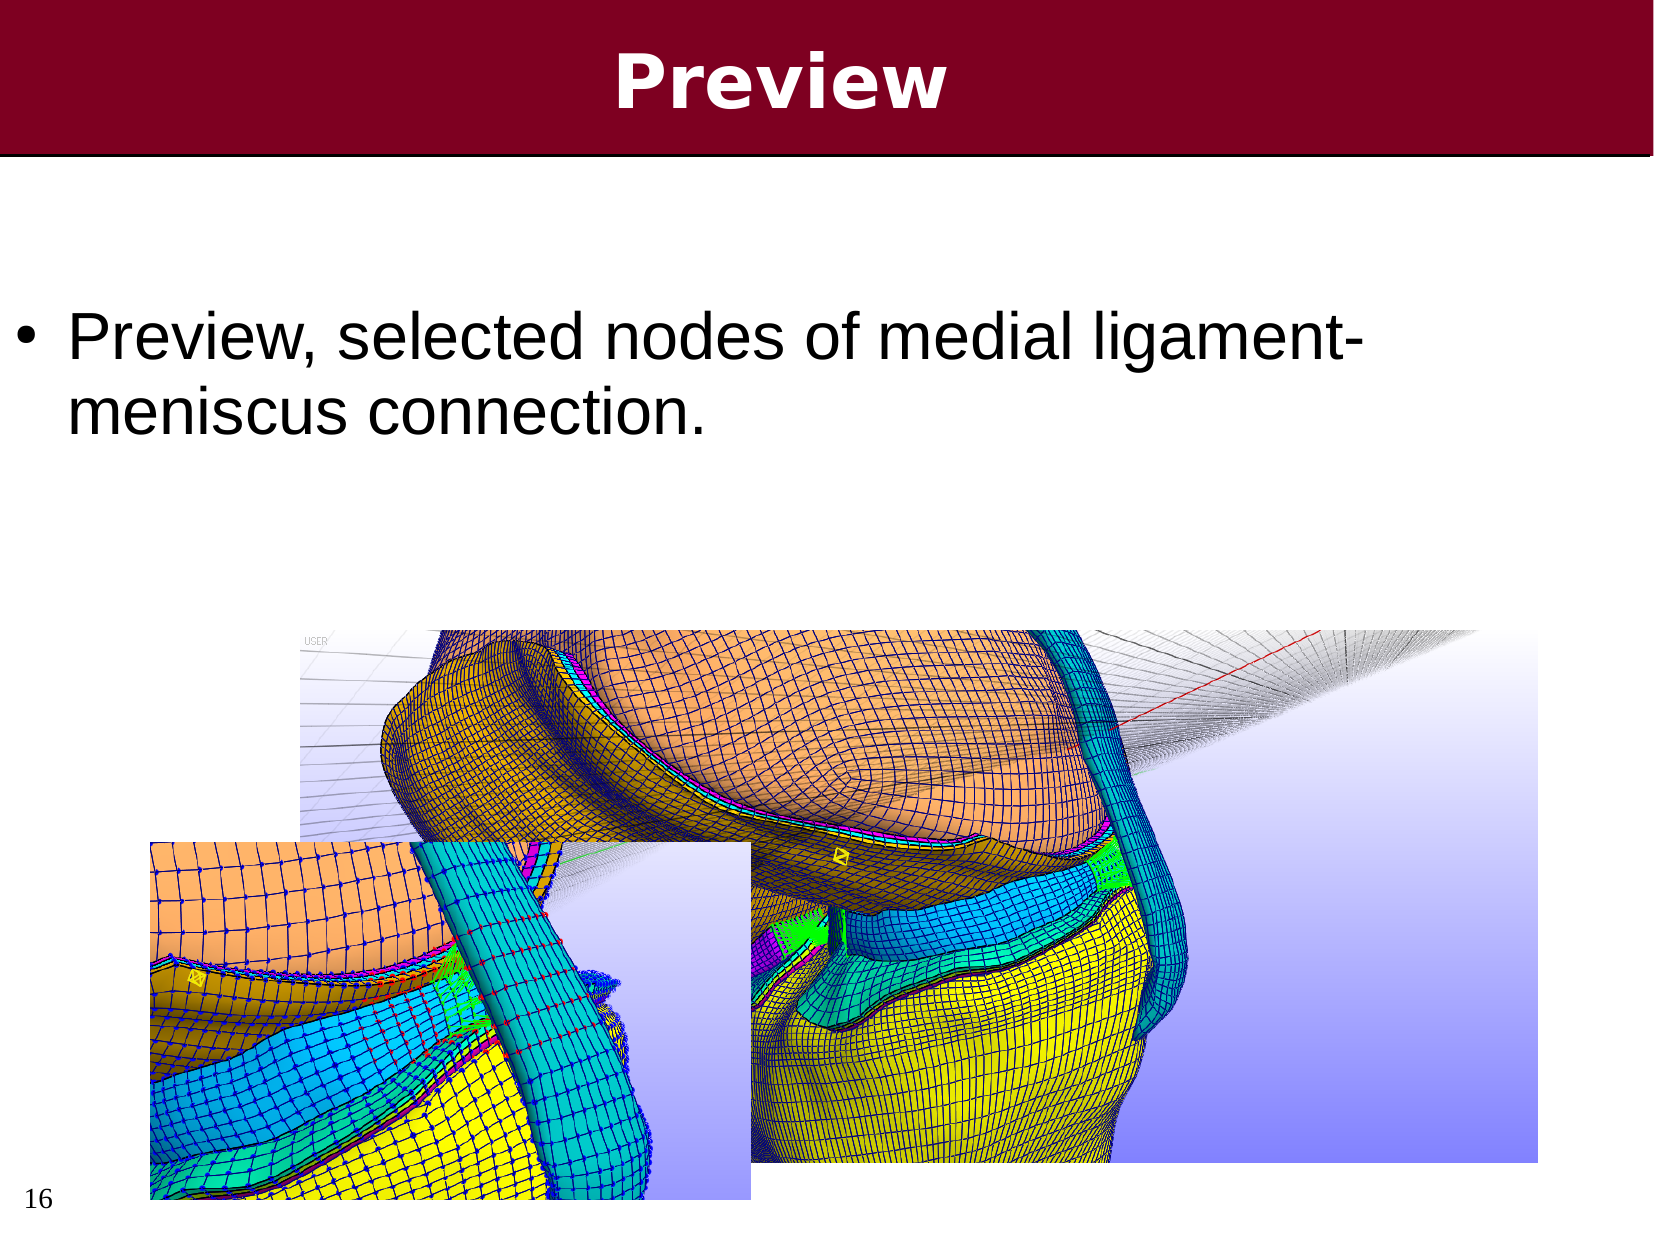

Preview
Preview, selected nodes of medial ligament-meniscus connection.